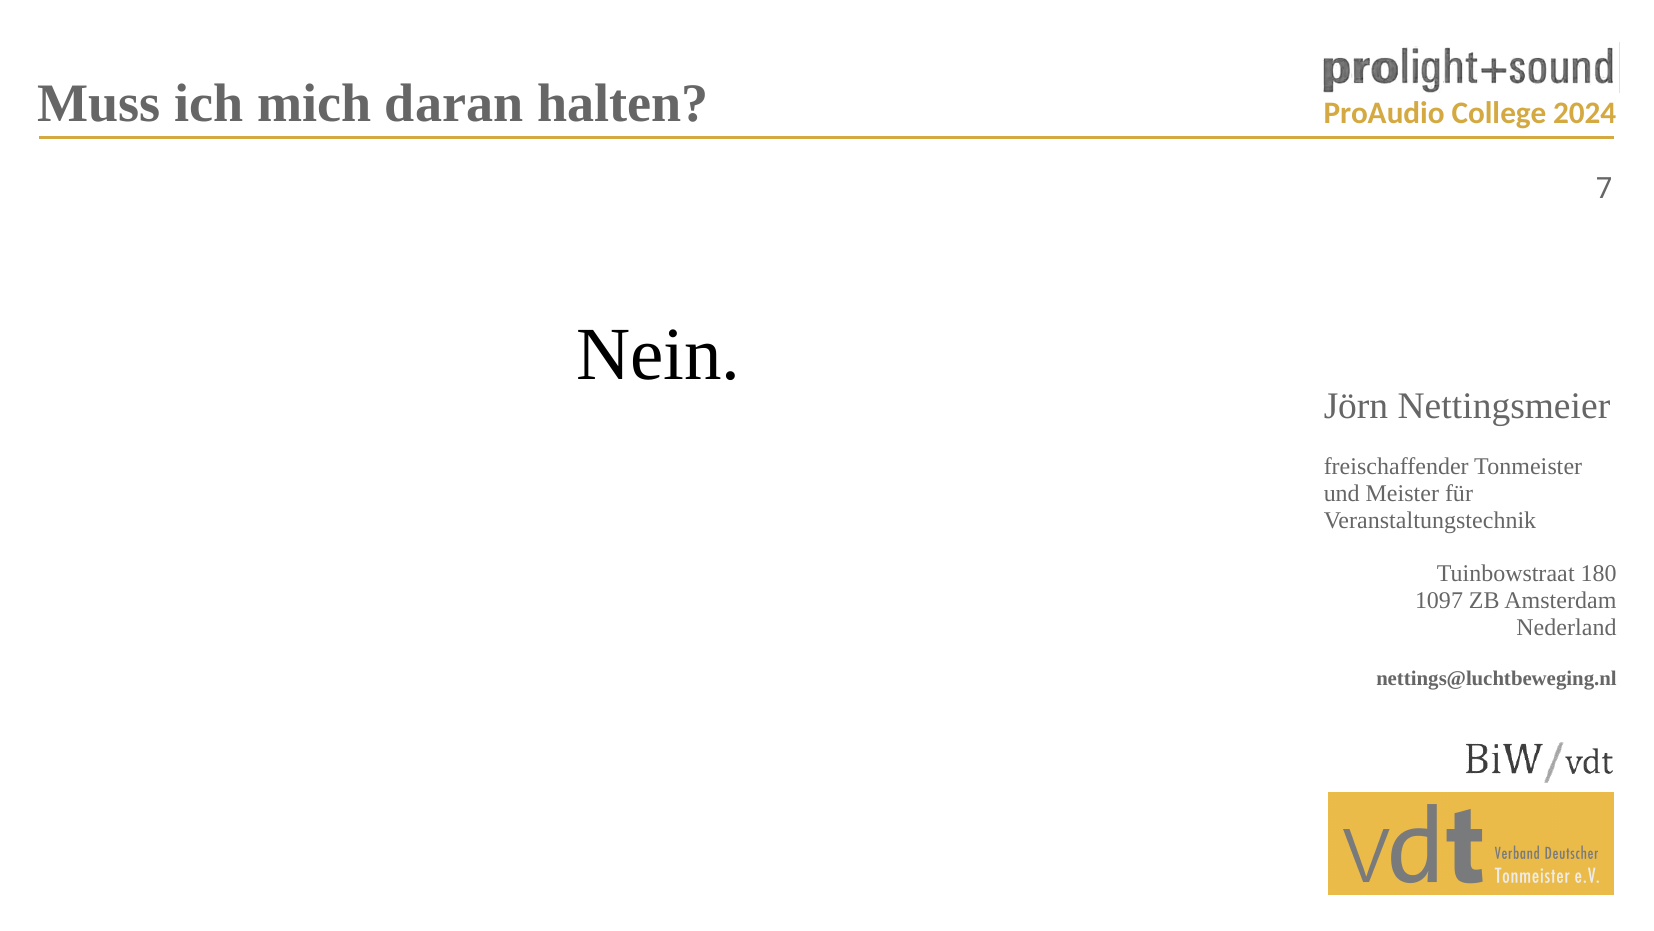

# Muss ich mich daran halten?
7
Nein.